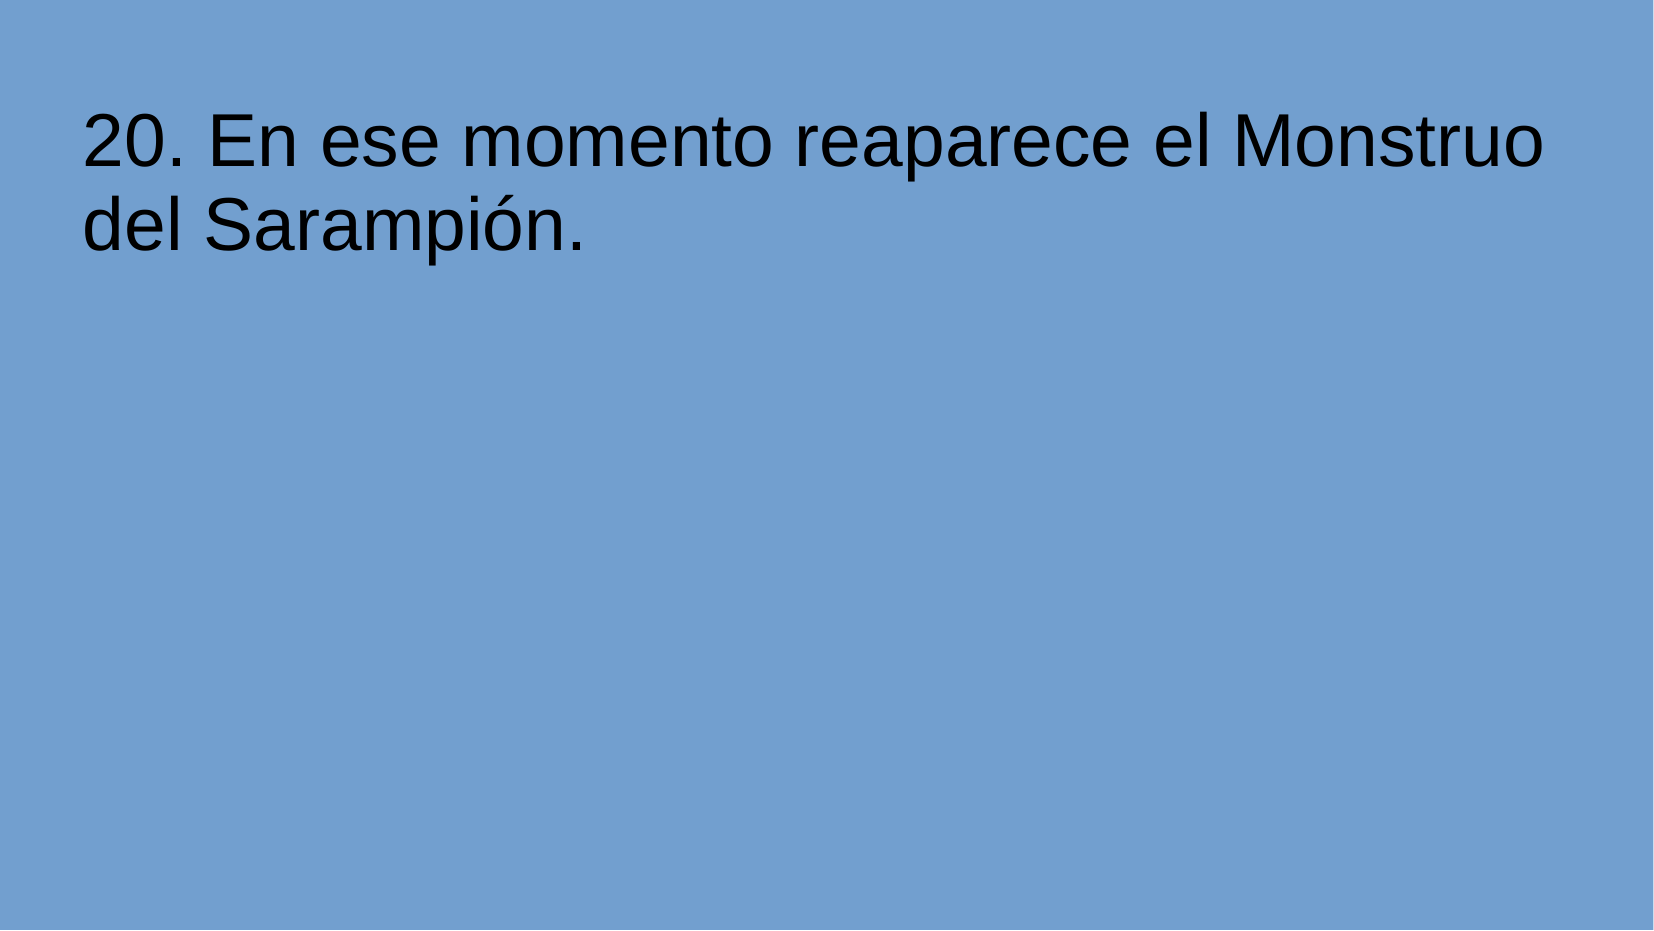

# 20. En ese momento reaparece el Monstruo del Sarampión.